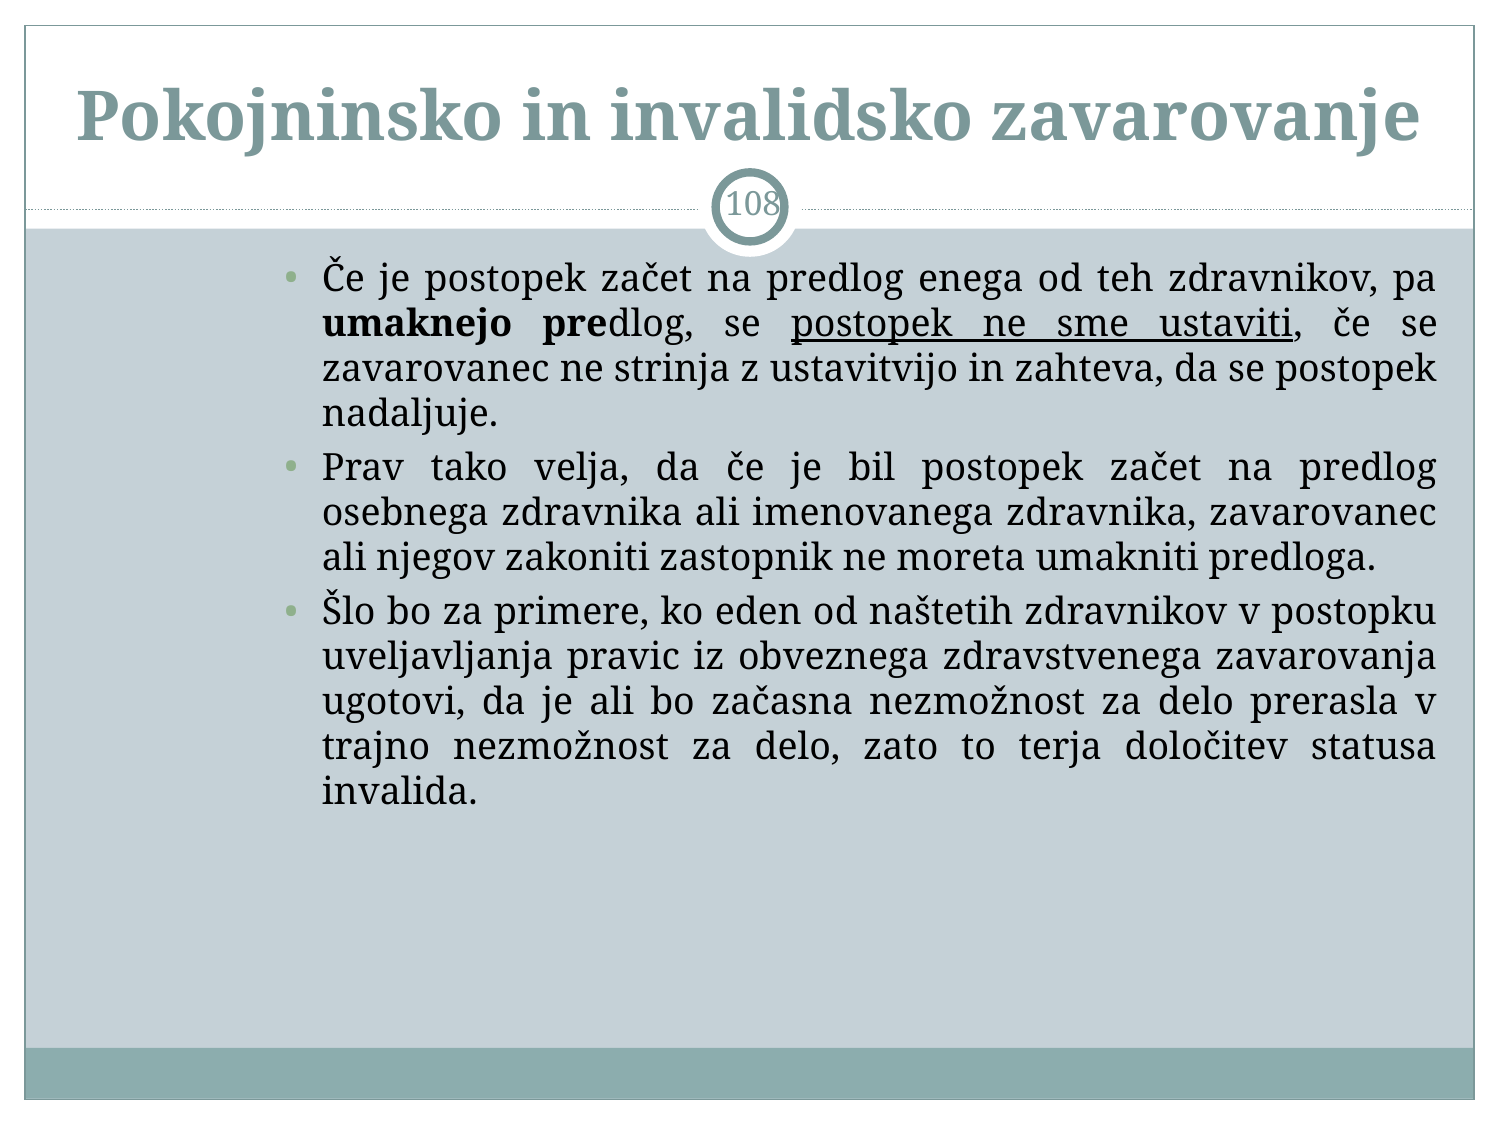

# Pokojninsko in invalidsko zavarovanje
Če je postopek začet na predlog enega od teh zdravnikov, pa umaknejo predlog, se postopek ne sme ustaviti, če se zavarovanec ne strinja z ustavitvijo in zahteva, da se postopek nadaljuje.
Prav tako velja, da če je bil postopek začet na predlog osebnega zdravnika ali imenovanega zdravnika, zavarovanec ali njegov zakoniti zastopnik ne moreta umakniti predloga.
Šlo bo za primere, ko eden od naštetih zdravnikov v postopku uveljavljanja pravic iz obveznega zdravstvenega zavarovanja ugotovi, da je ali bo začasna nezmožnost za delo prerasla v trajno nezmožnost za delo, zato to terja določitev statusa invalida.